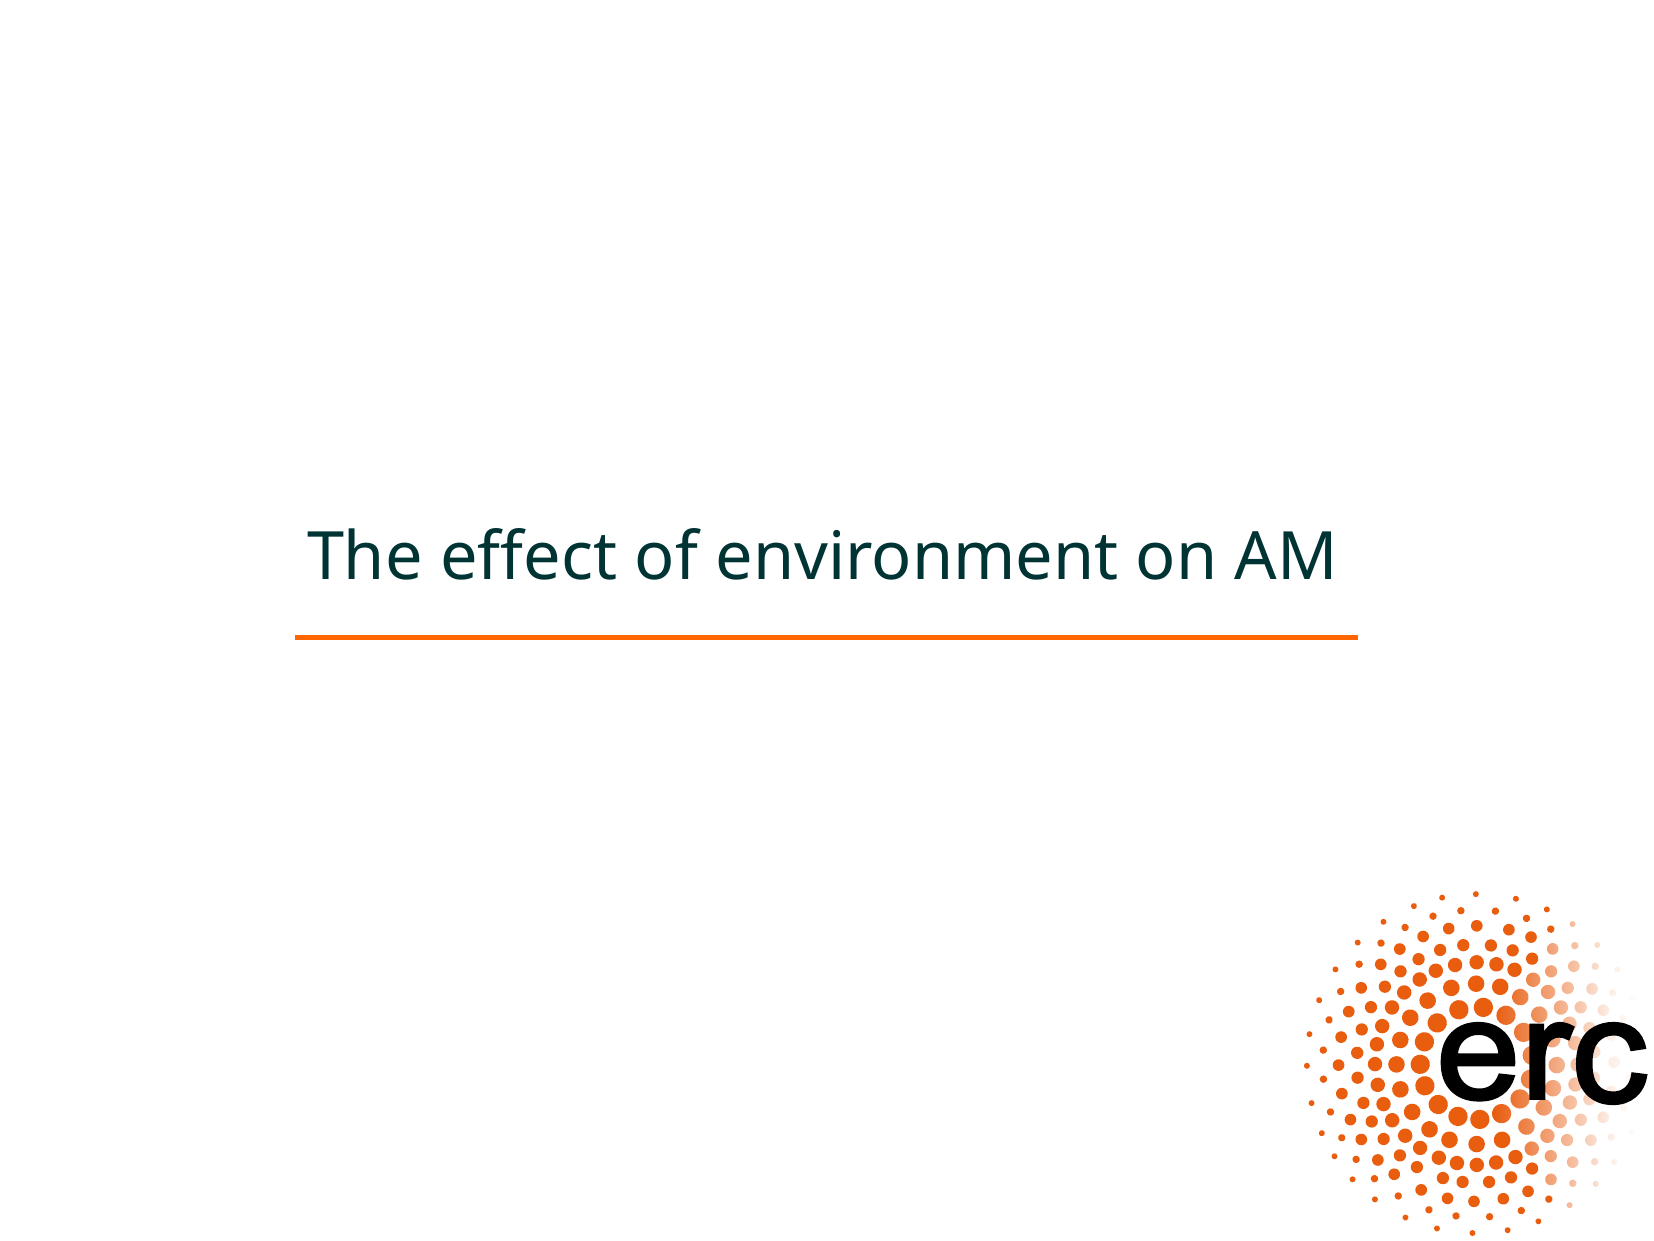

# The effect of environment on AM